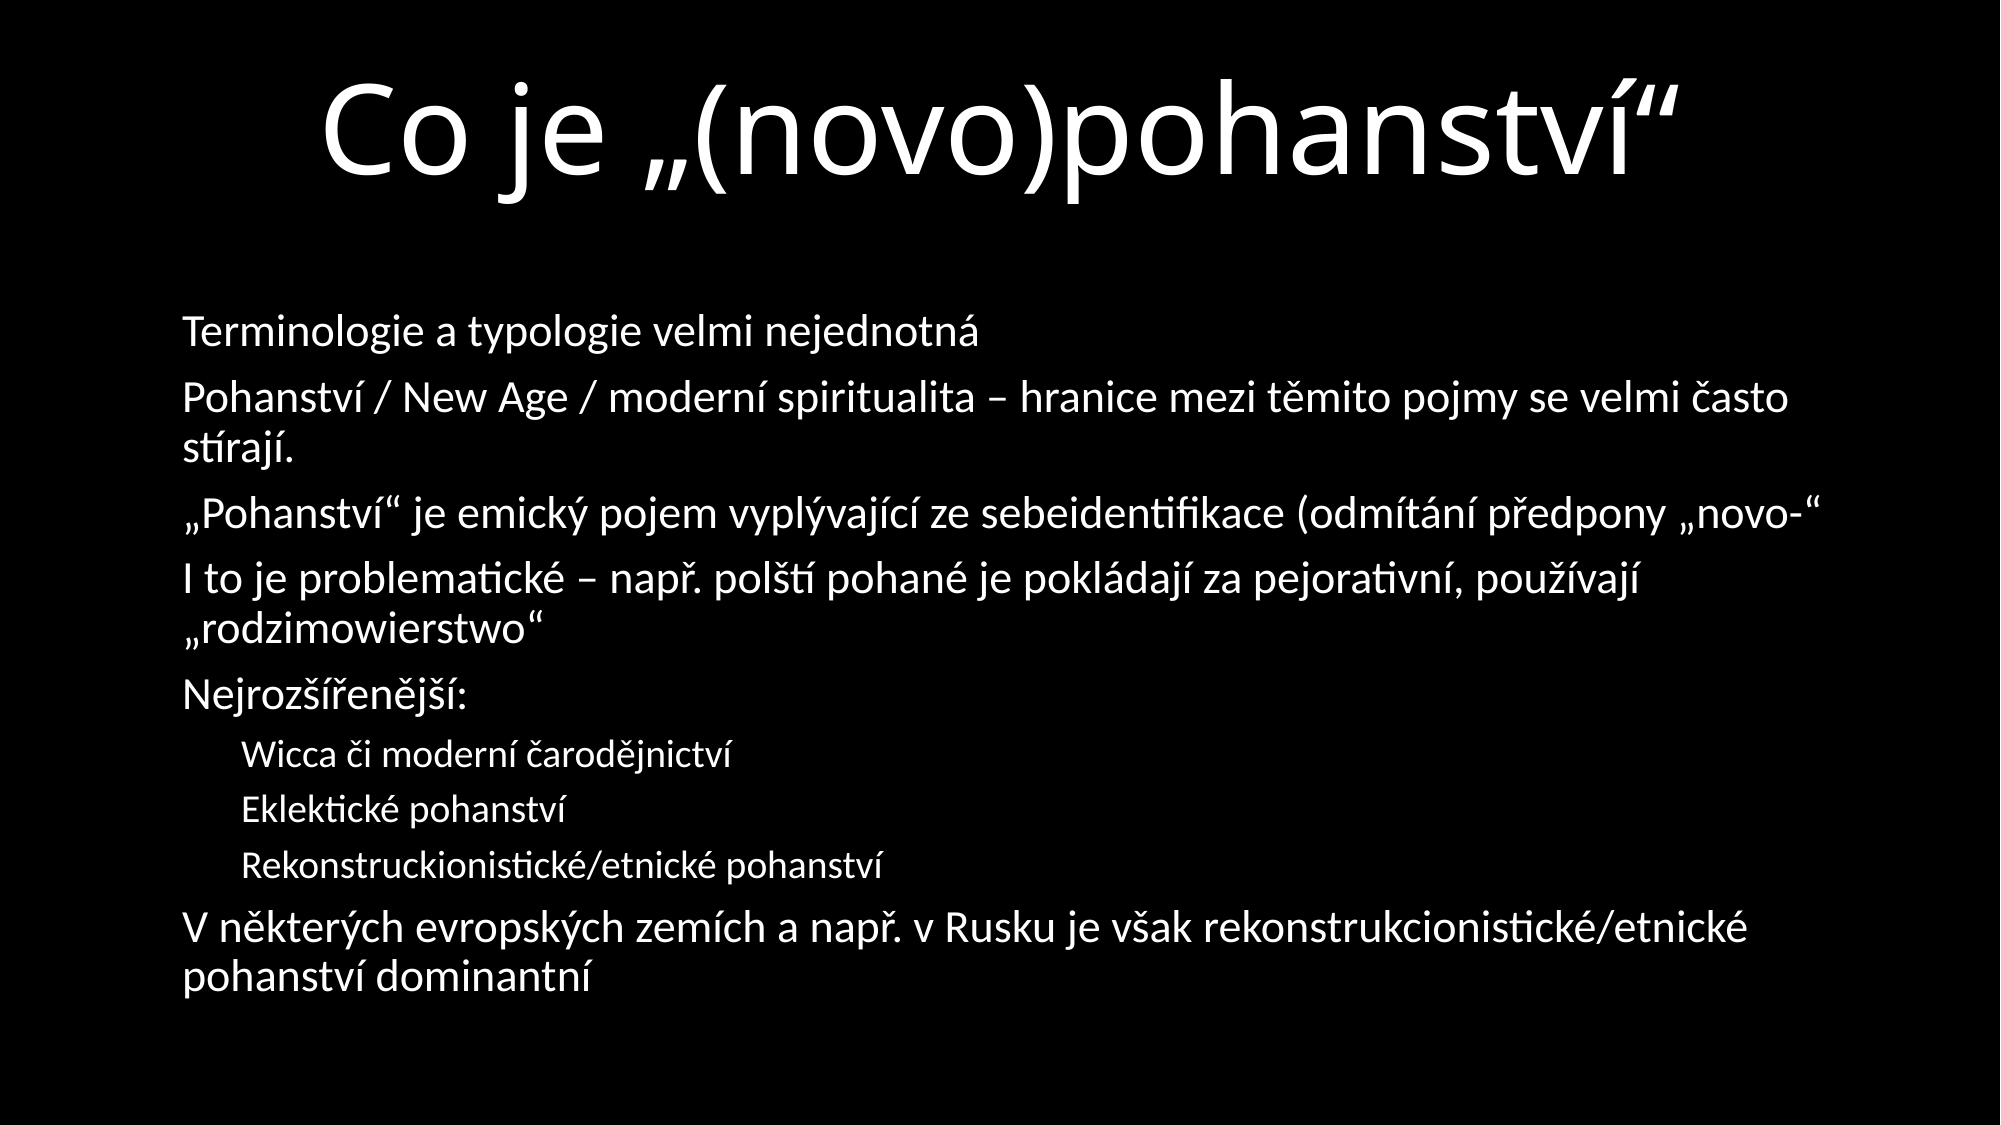

Co je „(novo)pohanství“
# Terminologie a typologie velmi nejednotná
Pohanství / New Age / moderní spiritualita – hranice mezi těmito pojmy se velmi často stírají.
„Pohanství“ je emický pojem vyplývající ze sebeidentifikace (odmítání předpony „novo-“
I to je problematické – např. polští pohané je pokládají za pejorativní, používají „rodzimowierstwo“
Nejrozšířenější:
Wicca či moderní čarodějnictví
Eklektické pohanství
Rekonstruckionistické/etnické pohanství
V některých evropských zemích a např. v Rusku je však rekonstrukcionistické/etnické pohanství dominantní